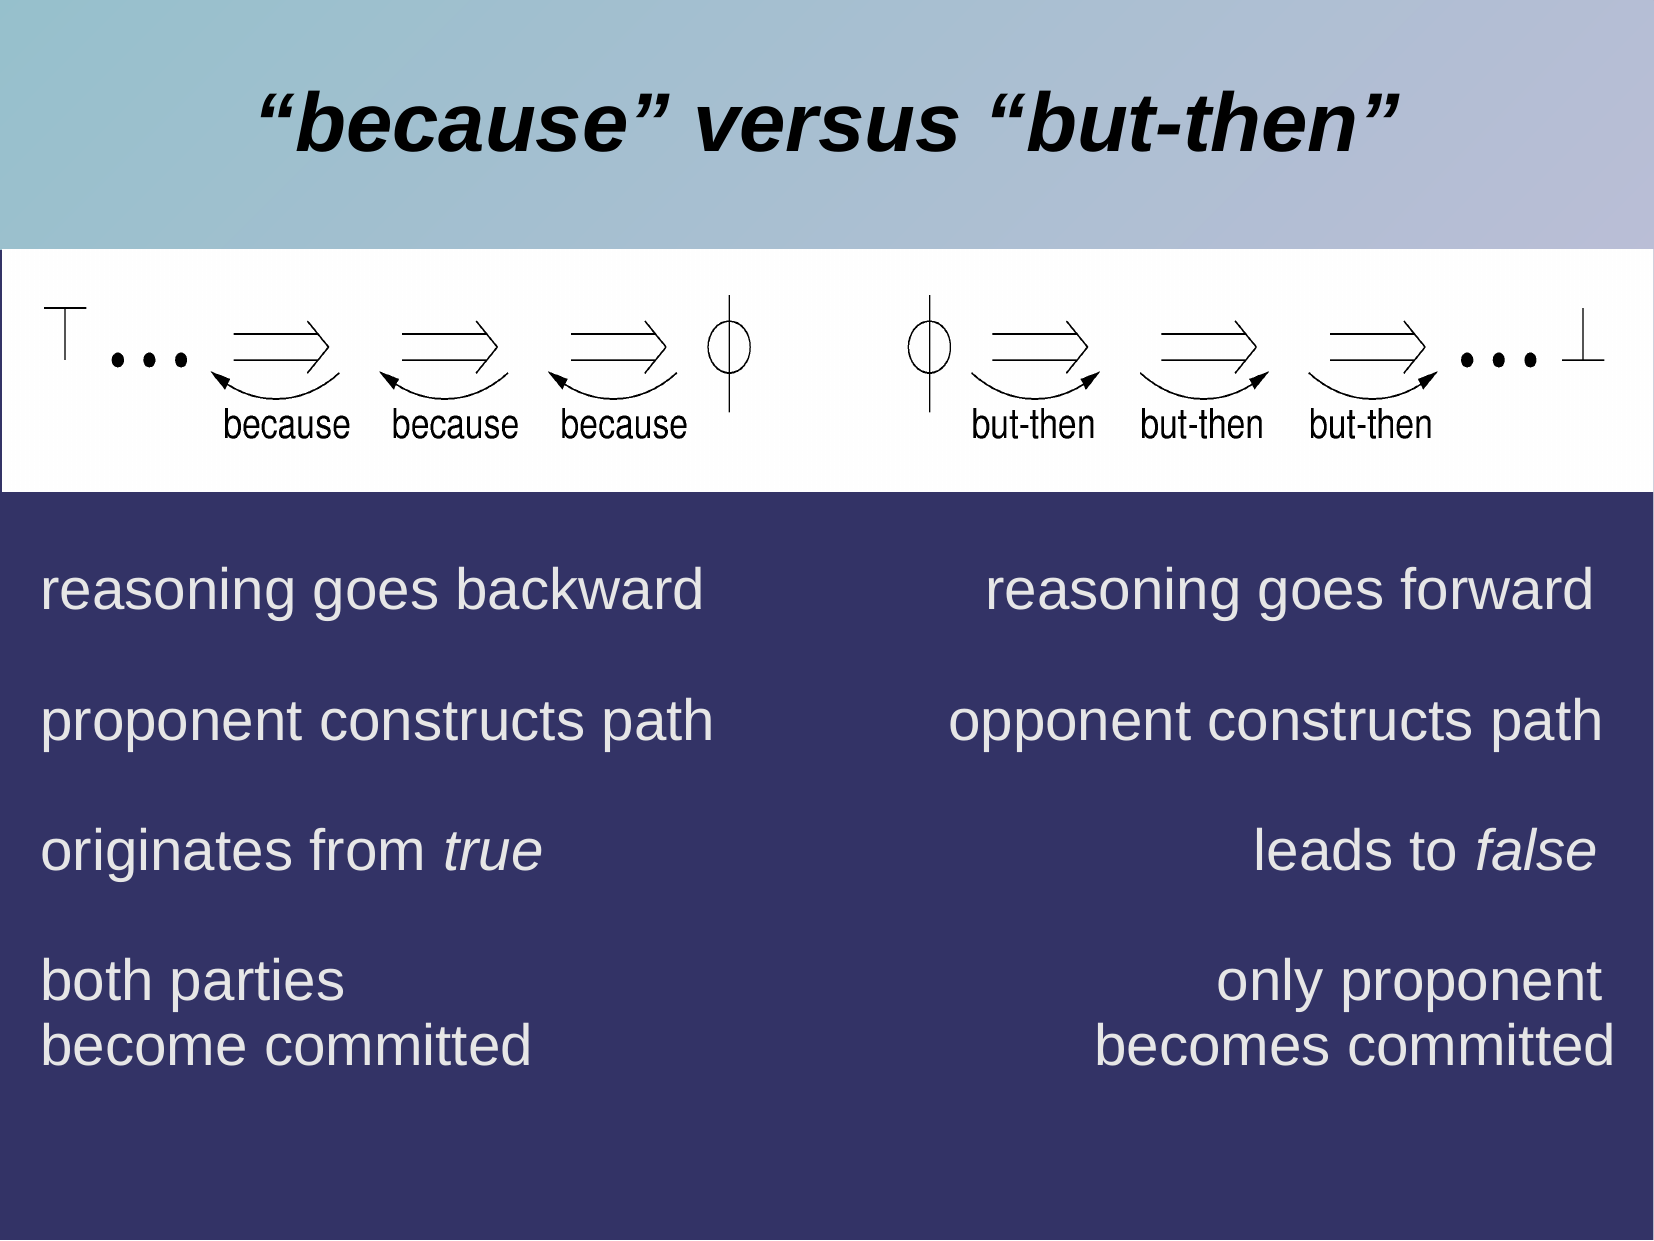

# “because” versus “but-then”
reasoning goes backward 			reasoning goes forward
proponent constructs path 		 opponent constructs path
originates from true						 leads to false
both parties 							 only proponent
become committed 			 becomes committed